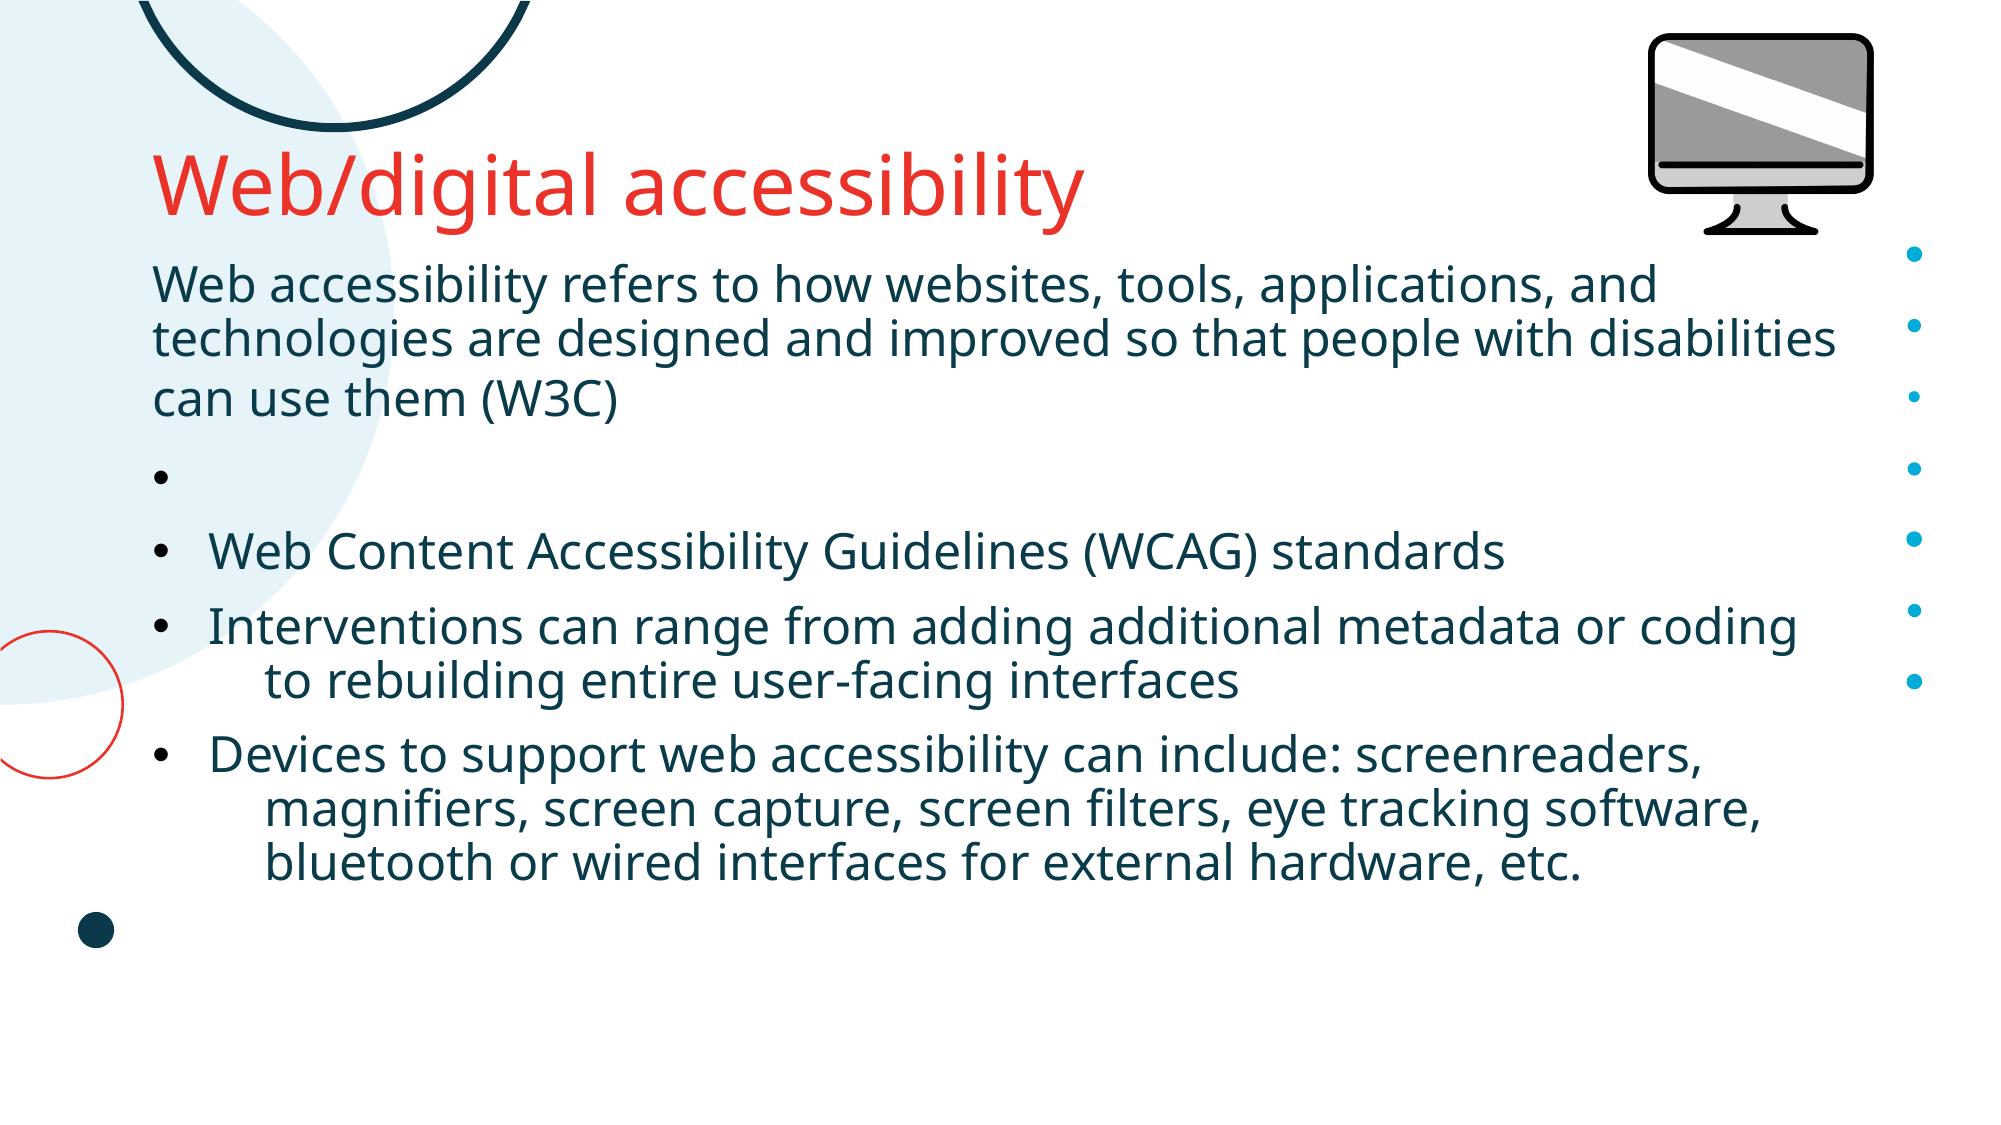

# Web/digital accessibility
Web accessibility refers to how websites, tools, applications, and technologies are designed and improved so that people with disabilities can use them (W3C)
Web Content Accessibility Guidelines (WCAG) standards
Interventions can range from adding additional metadata or coding to rebuilding entire user-facing interfaces
Devices to support web accessibility can include: screenreaders, magnifiers, screen capture, screen filters, eye tracking software, bluetooth or wired interfaces for external hardware, etc.